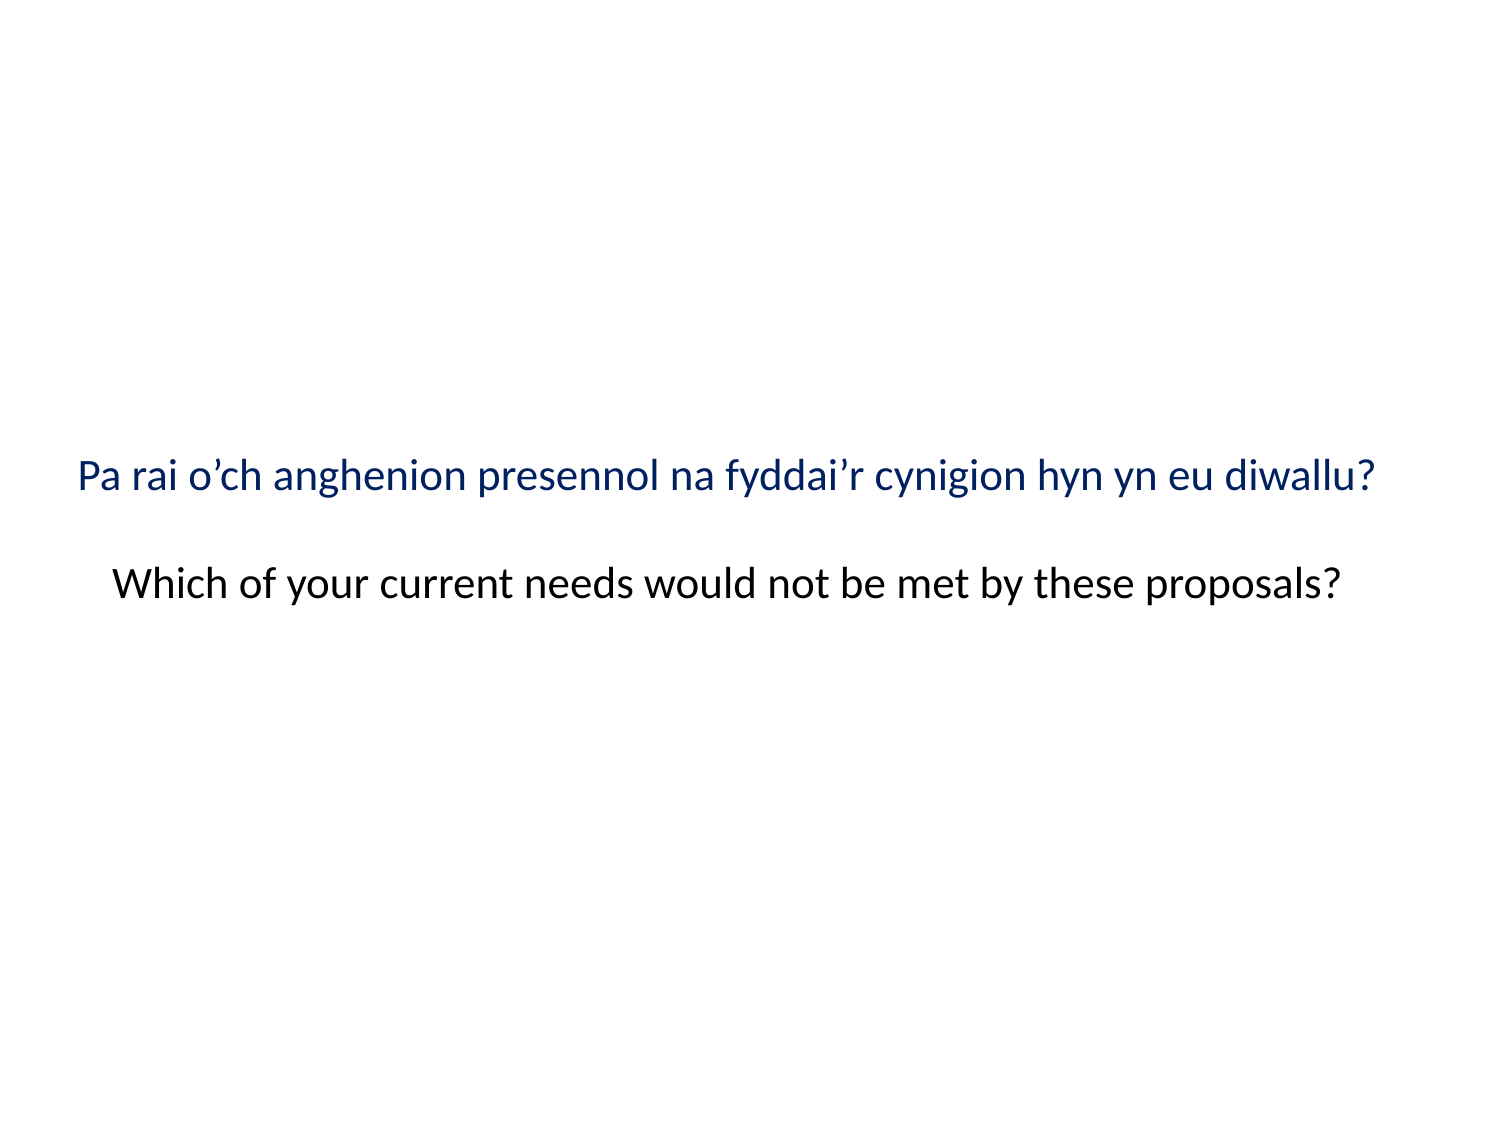

# Pa rai o’ch anghenion presennol na fyddai’r cynigion hyn yn eu diwallu? Which of your current needs would not be met by these proposals?